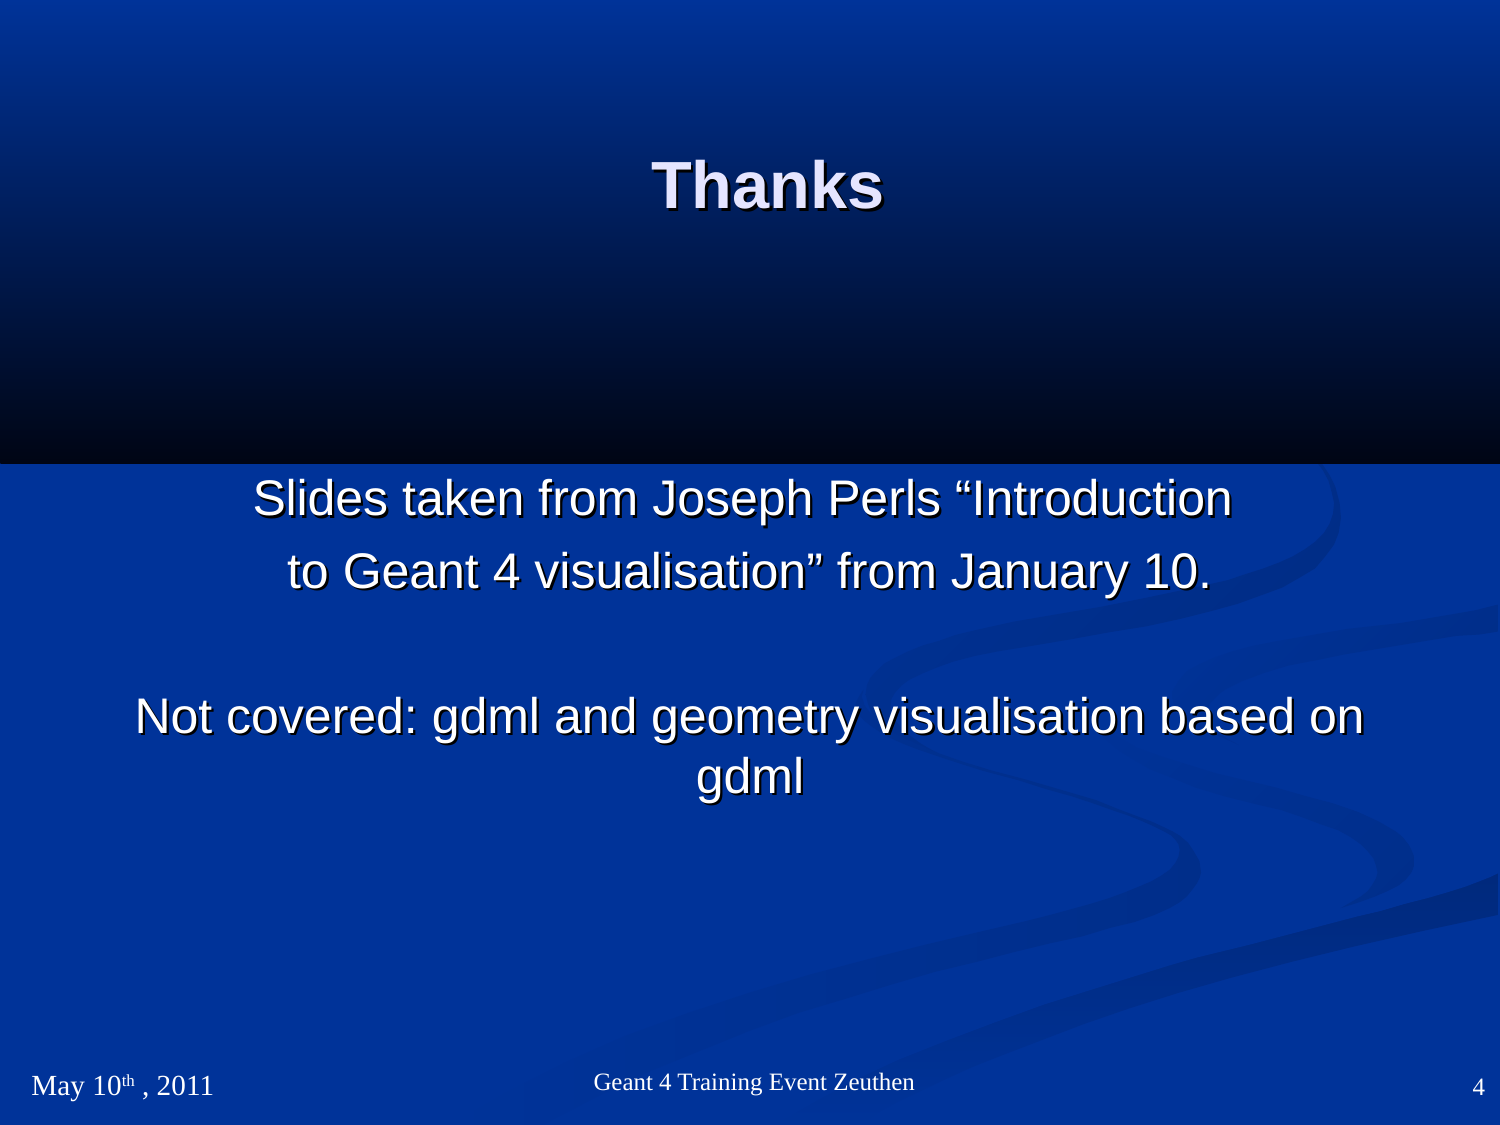

# Thanks
Slides taken from Joseph Perls “Introduction
to Geant 4 visualisation” from January 10.
Not covered: gdml and geometry visualisation based on gdml
Introduction to Geant4 Visualization J. Perl
4
10 January 2011